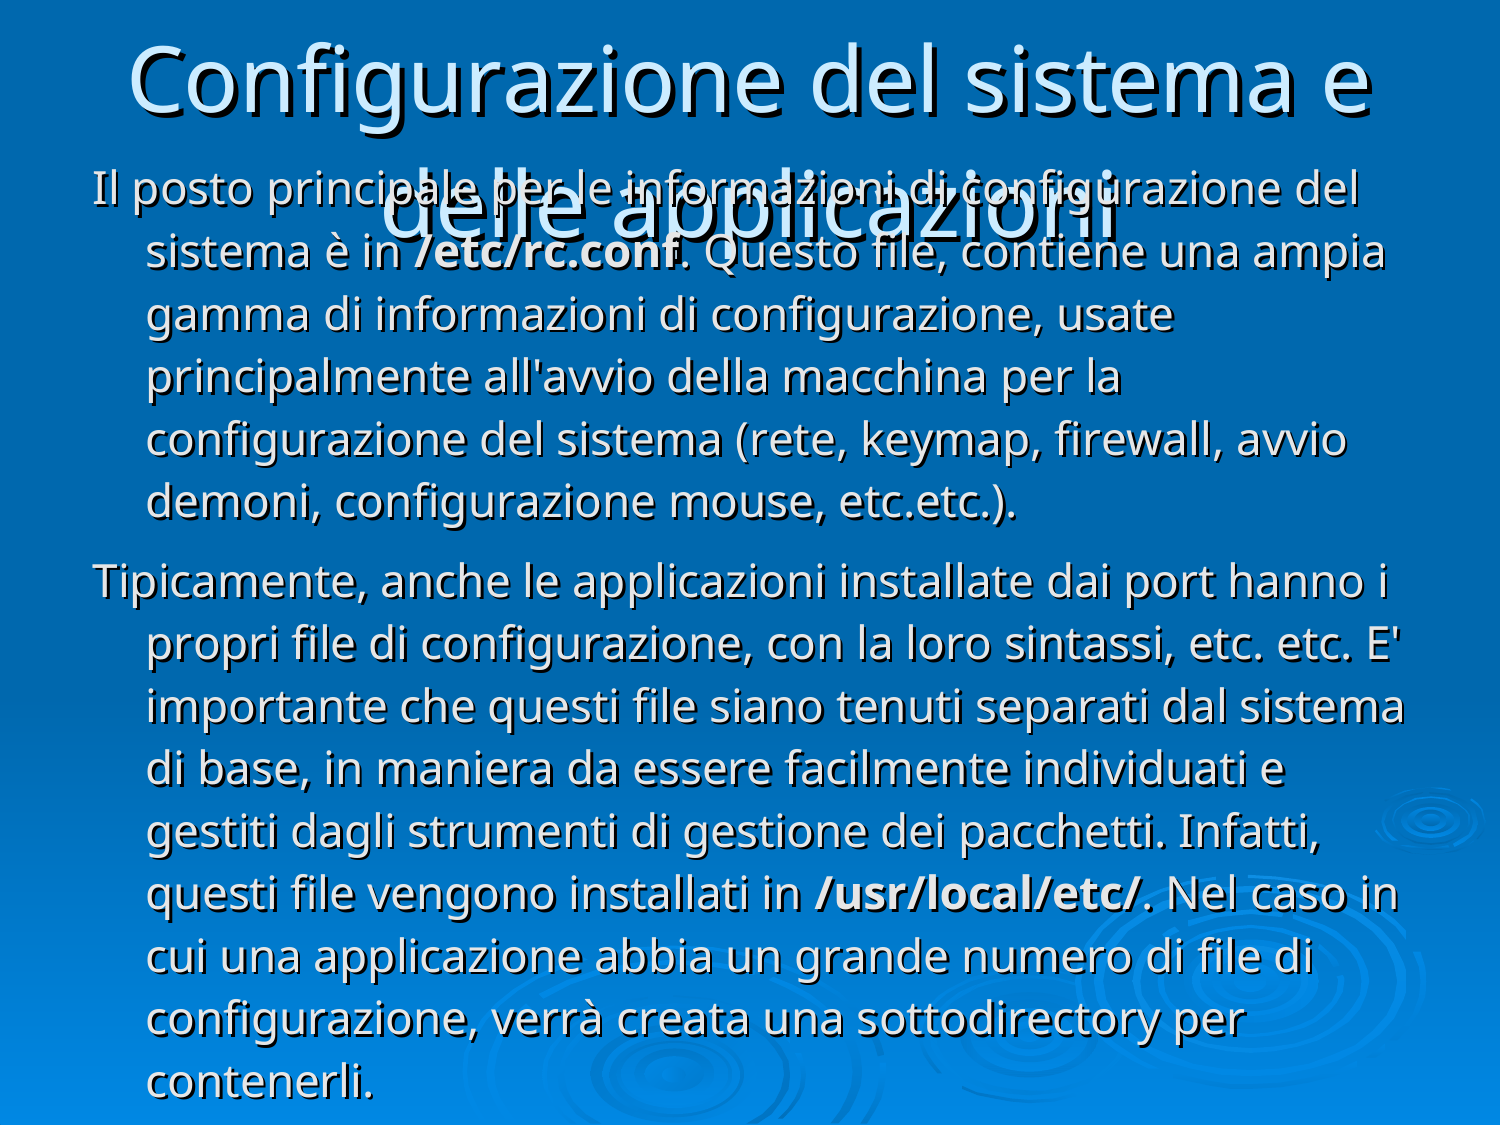

# Configurazione del sistema e delle applicazioni
Il posto principale per le informazioni di configurazione del sistema è in /etc/rc.conf. Questo file, contiene una ampia gamma di informazioni di configurazione, usate principalmente all'avvio della macchina per la configurazione del sistema (rete, keymap, firewall, avvio demoni, configurazione mouse, etc.etc.).
Tipicamente, anche le applicazioni installate dai port hanno i propri file di configurazione, con la loro sintassi, etc. etc. E' importante che questi file siano tenuti separati dal sistema di base, in maniera da essere facilmente individuati e gestiti dagli strumenti di gestione dei pacchetti. Infatti, questi file vengono installati in /usr/local/etc/. Nel caso in cui una applicazione abbia un grande numero di file di configurazione, verrà creata una sottodirectory per contenerli.